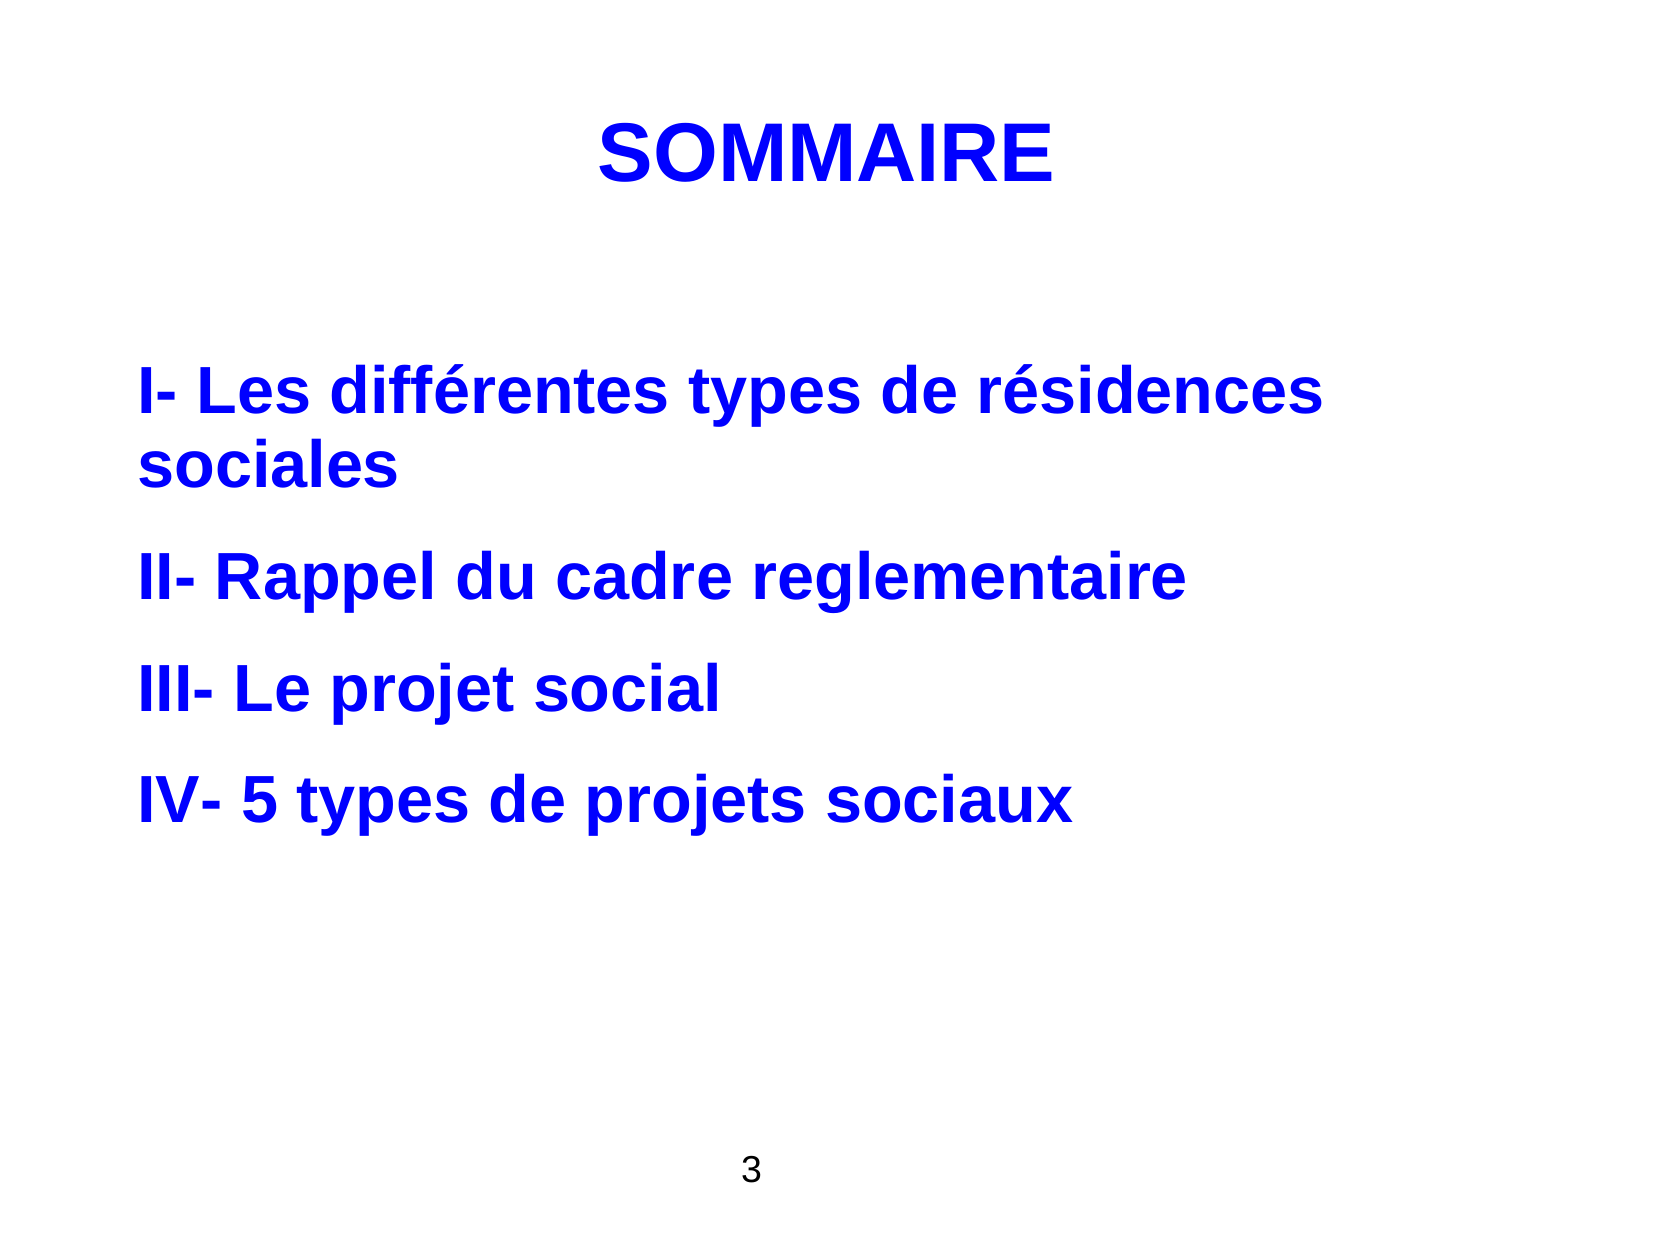

# SOMMAIRE
I- Les différentes types de résidences sociales
II- Rappel du cadre reglementaire
III- Le projet social
IV- 5 types de projets sociaux